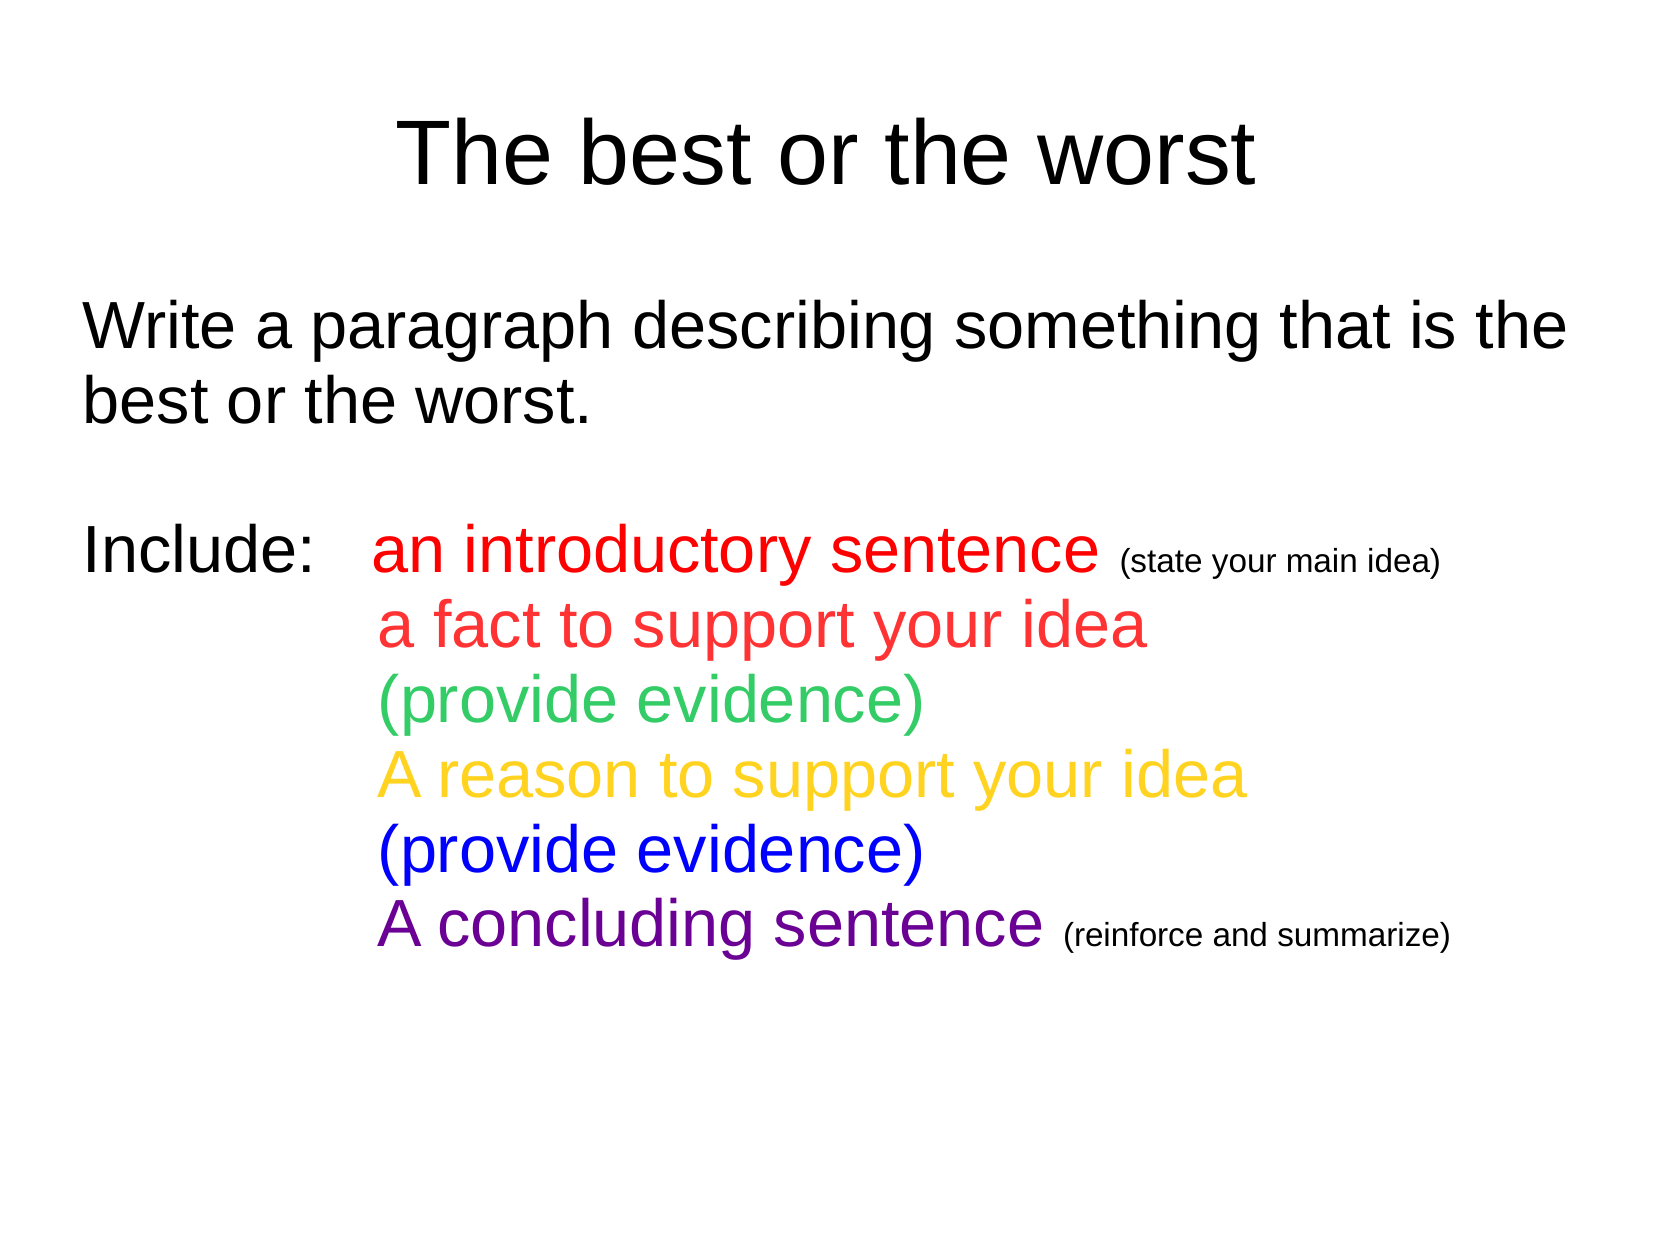

# The best or the worst
Write a paragraph describing something that is the best or the worst.
Include: an introductory sentence (state your main idea)
				a fact to support your idea
				(provide evidence)
				A reason to support your idea
				(provide evidence)
				A concluding sentence (reinforce and summarize)